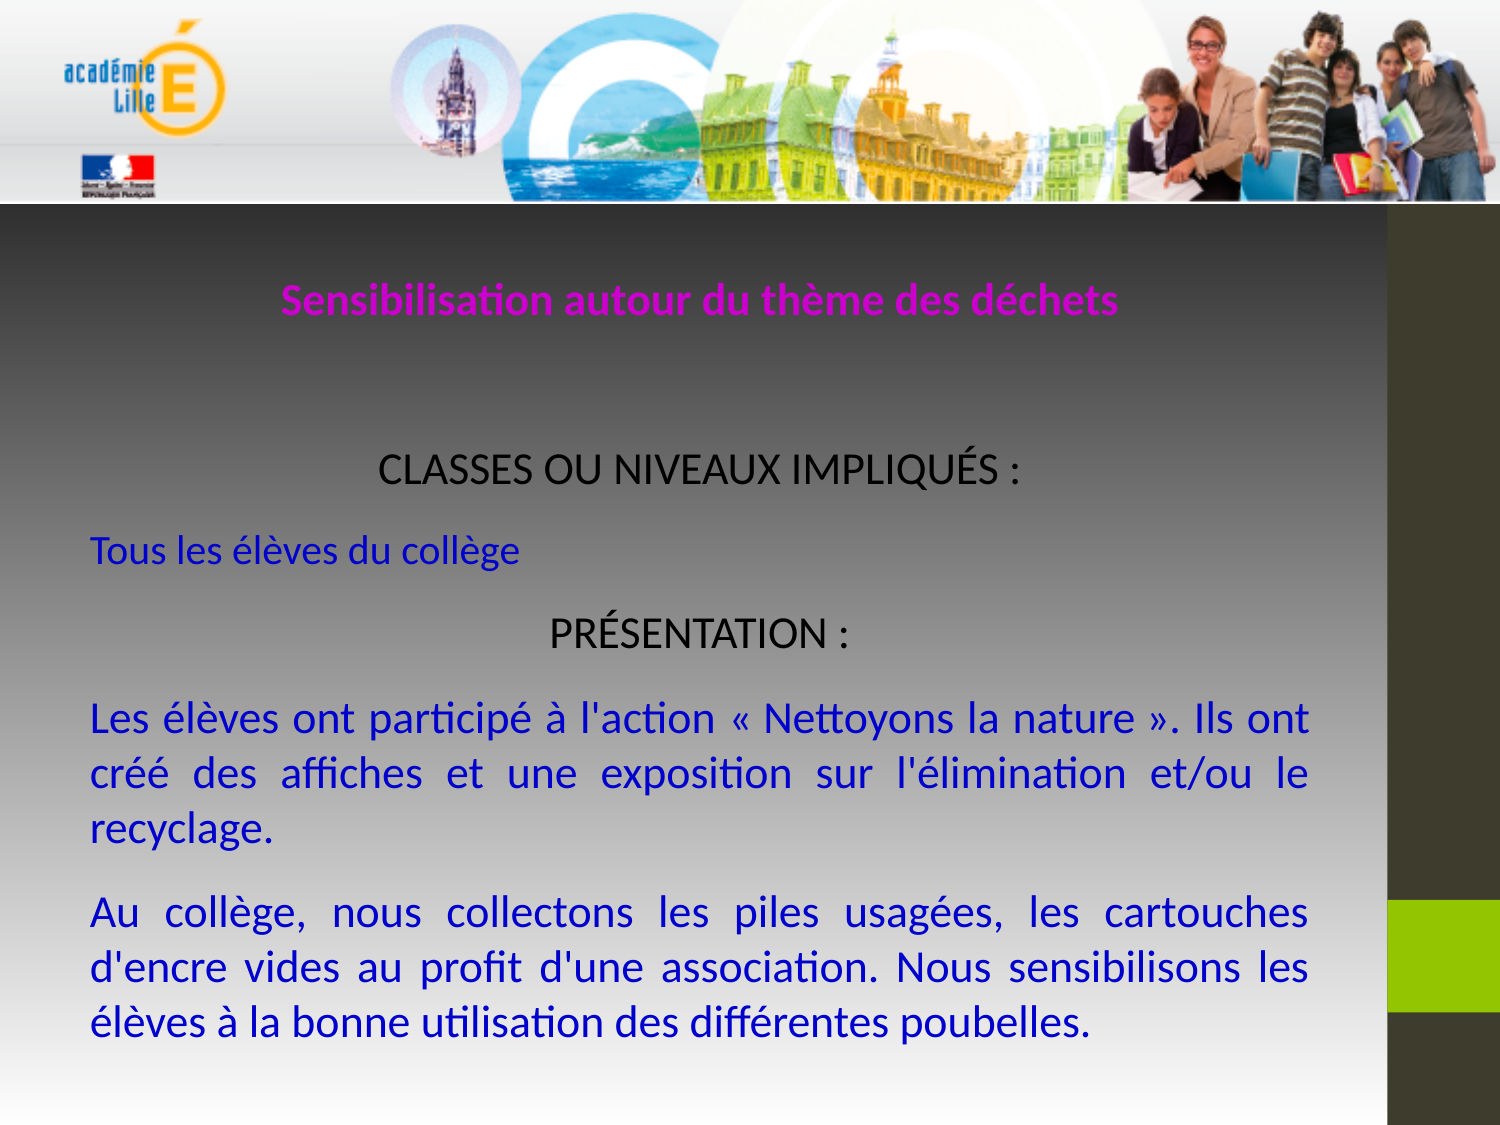

# Sensibilisation autour du thème des déchets
CLASSES OU NIVEAUX IMPLIQUÉS :
Tous les élèves du collège
PRÉSENTATION :
Les élèves ont participé à l'action « Nettoyons la nature ». Ils ont créé des affiches et une exposition sur l'élimination et/ou le recyclage.
Au collège, nous collectons les piles usagées, les cartouches d'encre vides au profit d'une association. Nous sensibilisons les élèves à la bonne utilisation des différentes poubelles.